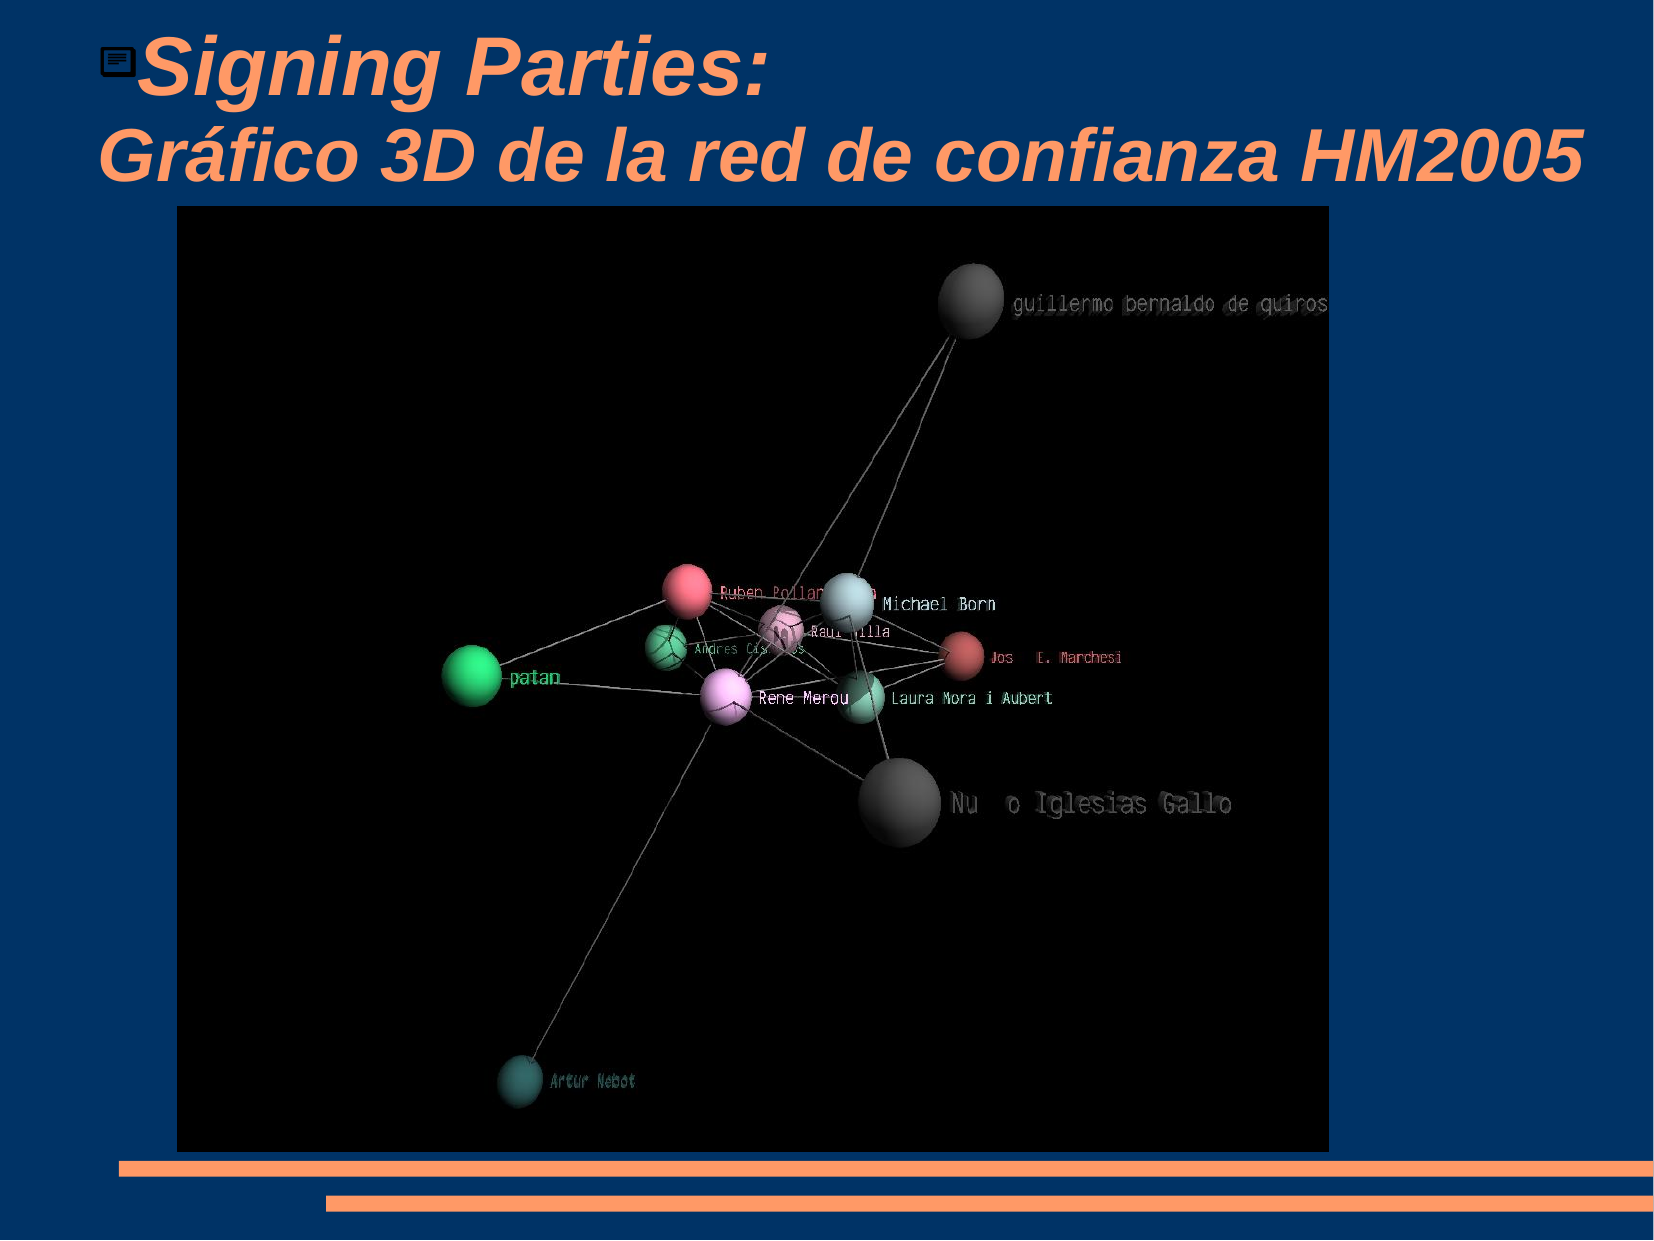

# Signing Parties: Gráfico 3D de la red de confianza HM2005